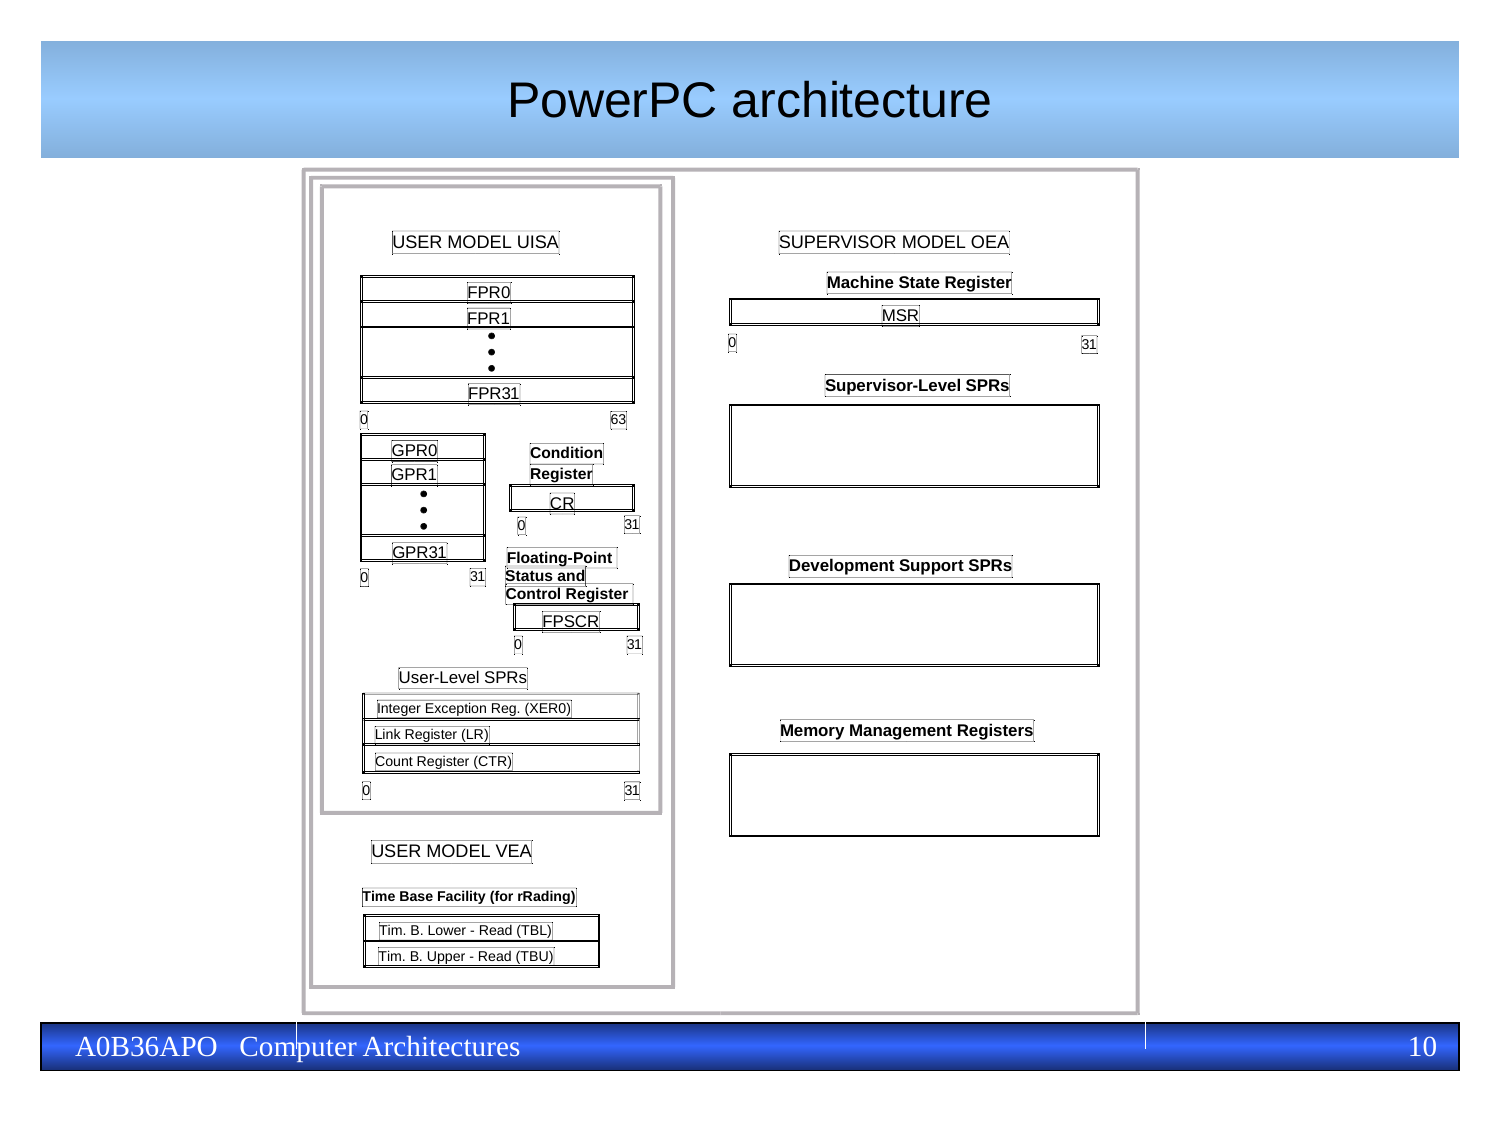

# PowerPC architecture
A0B36APO Computer Architectures
10